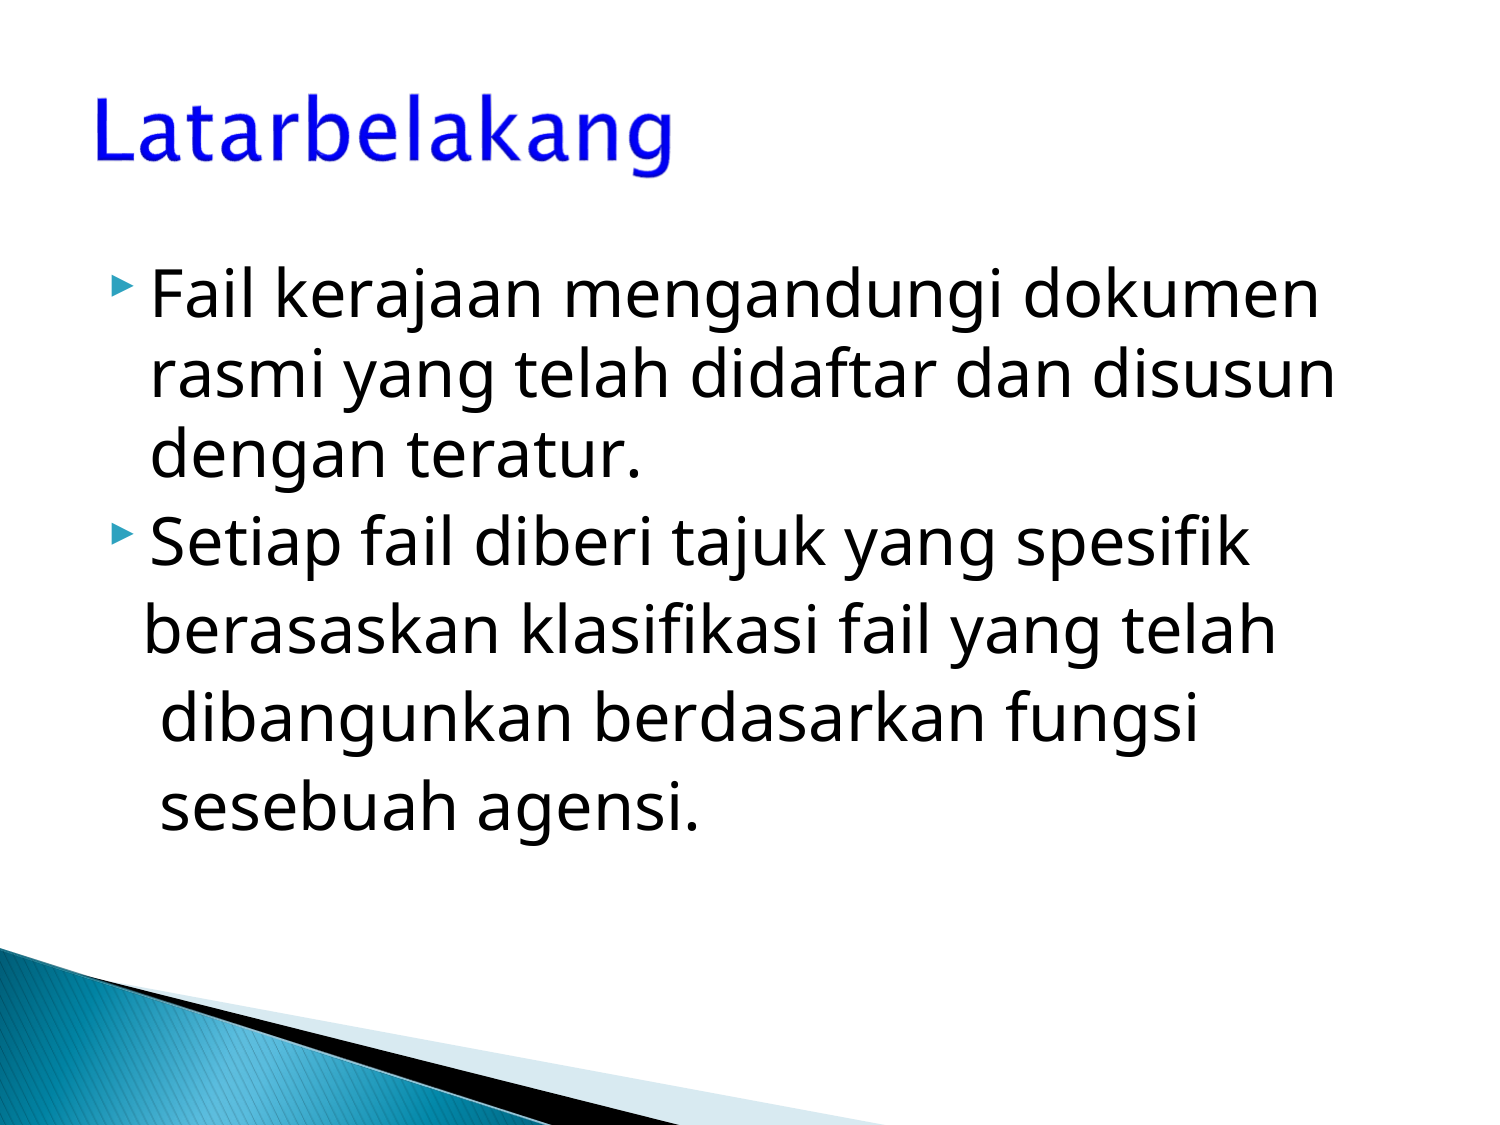

# Fail kerajaan mengandungi dokumen rasmi yang telah didaftar dan disusun dengan teratur.
Setiap fail diberi tajuk yang spesifik
 berasaskan klasifikasi fail yang telah
 dibangunkan berdasarkan fungsi
 sesebuah agensi.